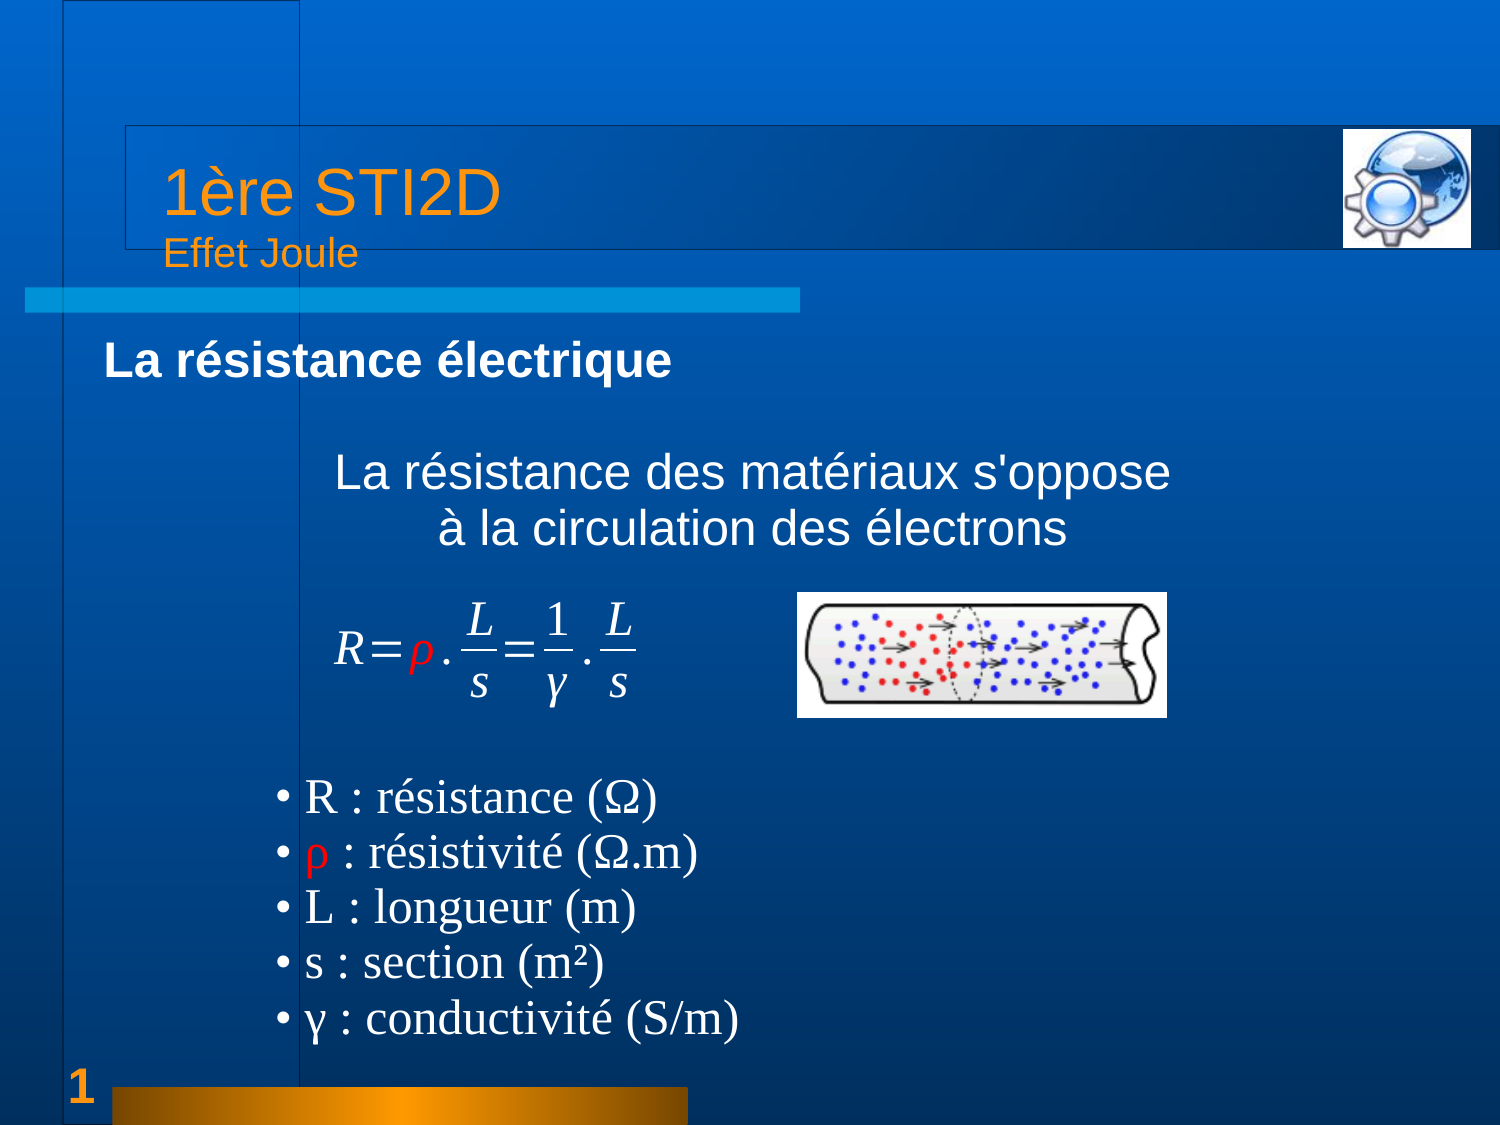

La résistance électrique
La résistance des matériaux s'oppose
à la circulation des électrons
 R : résistance (Ω)
 ρ : résistivité (Ω.m)
 L : longueur (m)
 s : section (m²)
 γ : conductivité (S/m)